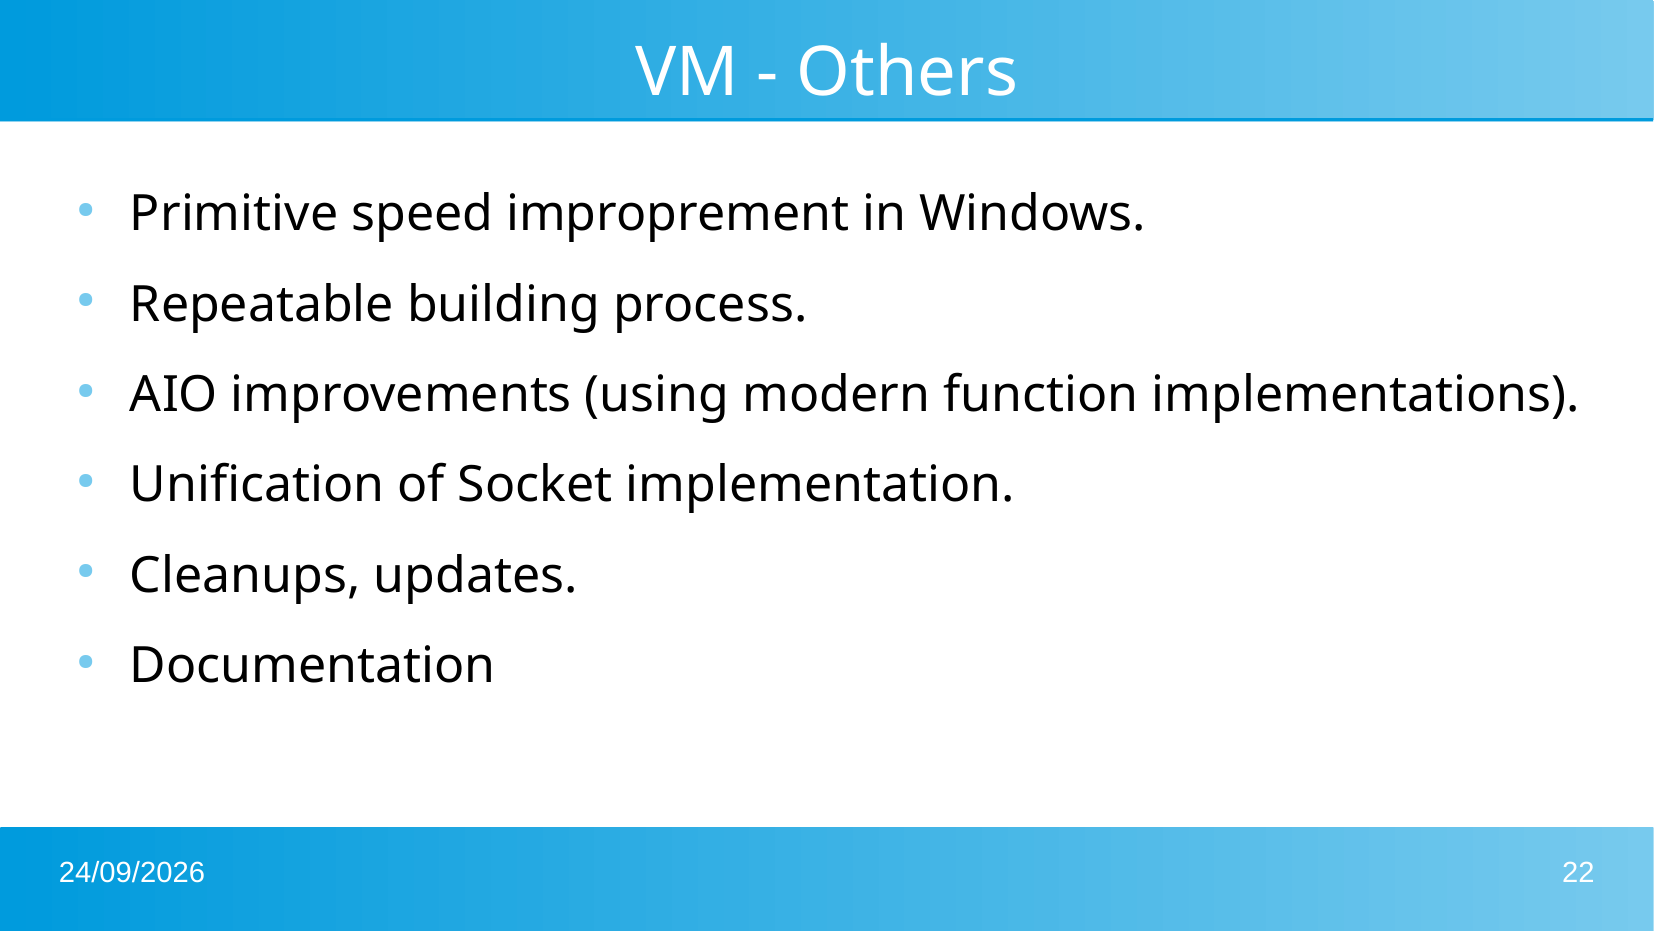

# VM - Others
Primitive speed improprement in Windows.
Repeatable building process.
AIO improvements (using modern function implementations).
Unification of Socket implementation.
Cleanups, updates.
Documentation
22